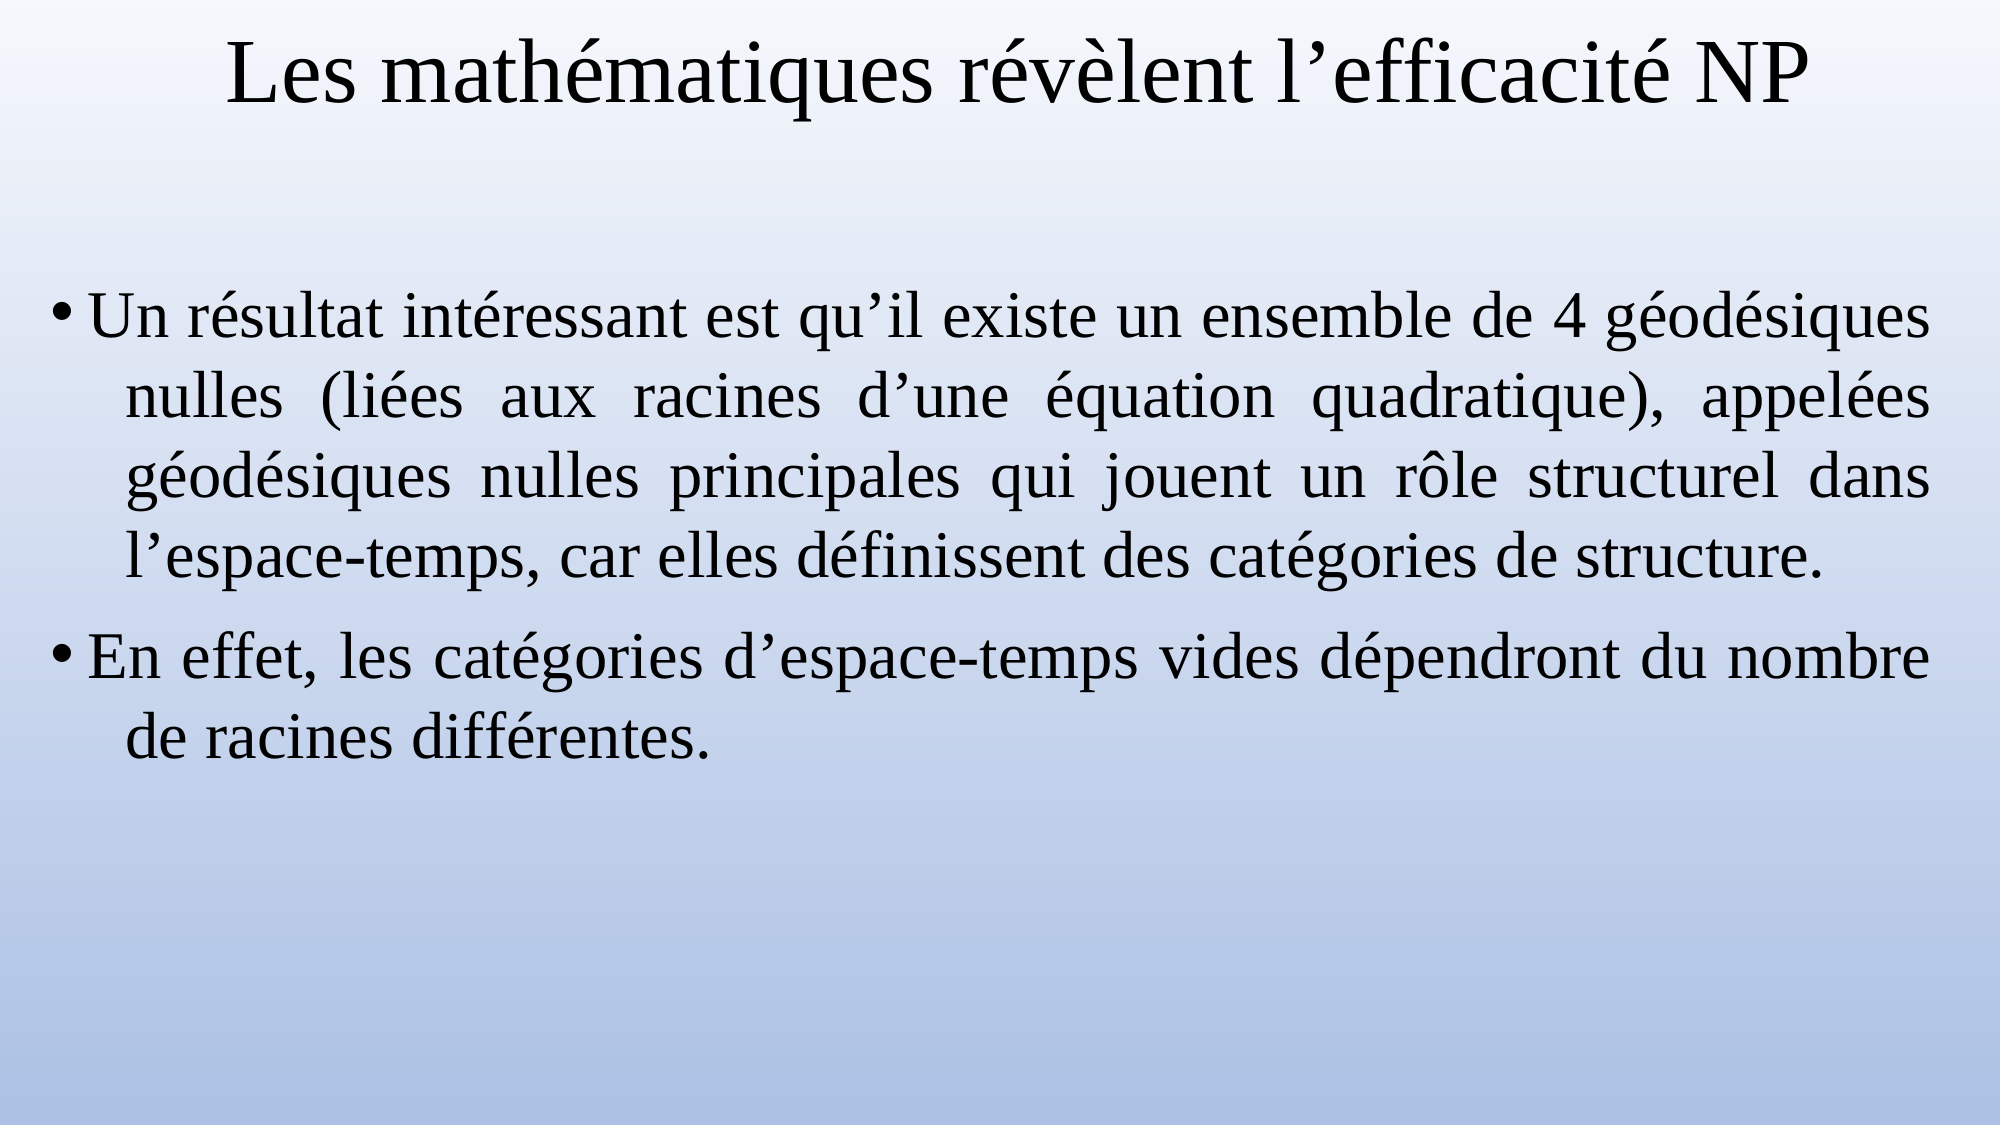

# Les mathématiques révèlent l’efficacité NP
Un résultat intéressant est qu’il existe un ensemble de 4 géodésiques nulles (liées aux racines d’une équation quadratique), appelées géodésiques nulles principales qui jouent un rôle structurel dans l’espace-temps, car elles définissent des catégories de structure.
En effet, les catégories d’espace-temps vides dépendront du nombre de racines différentes.